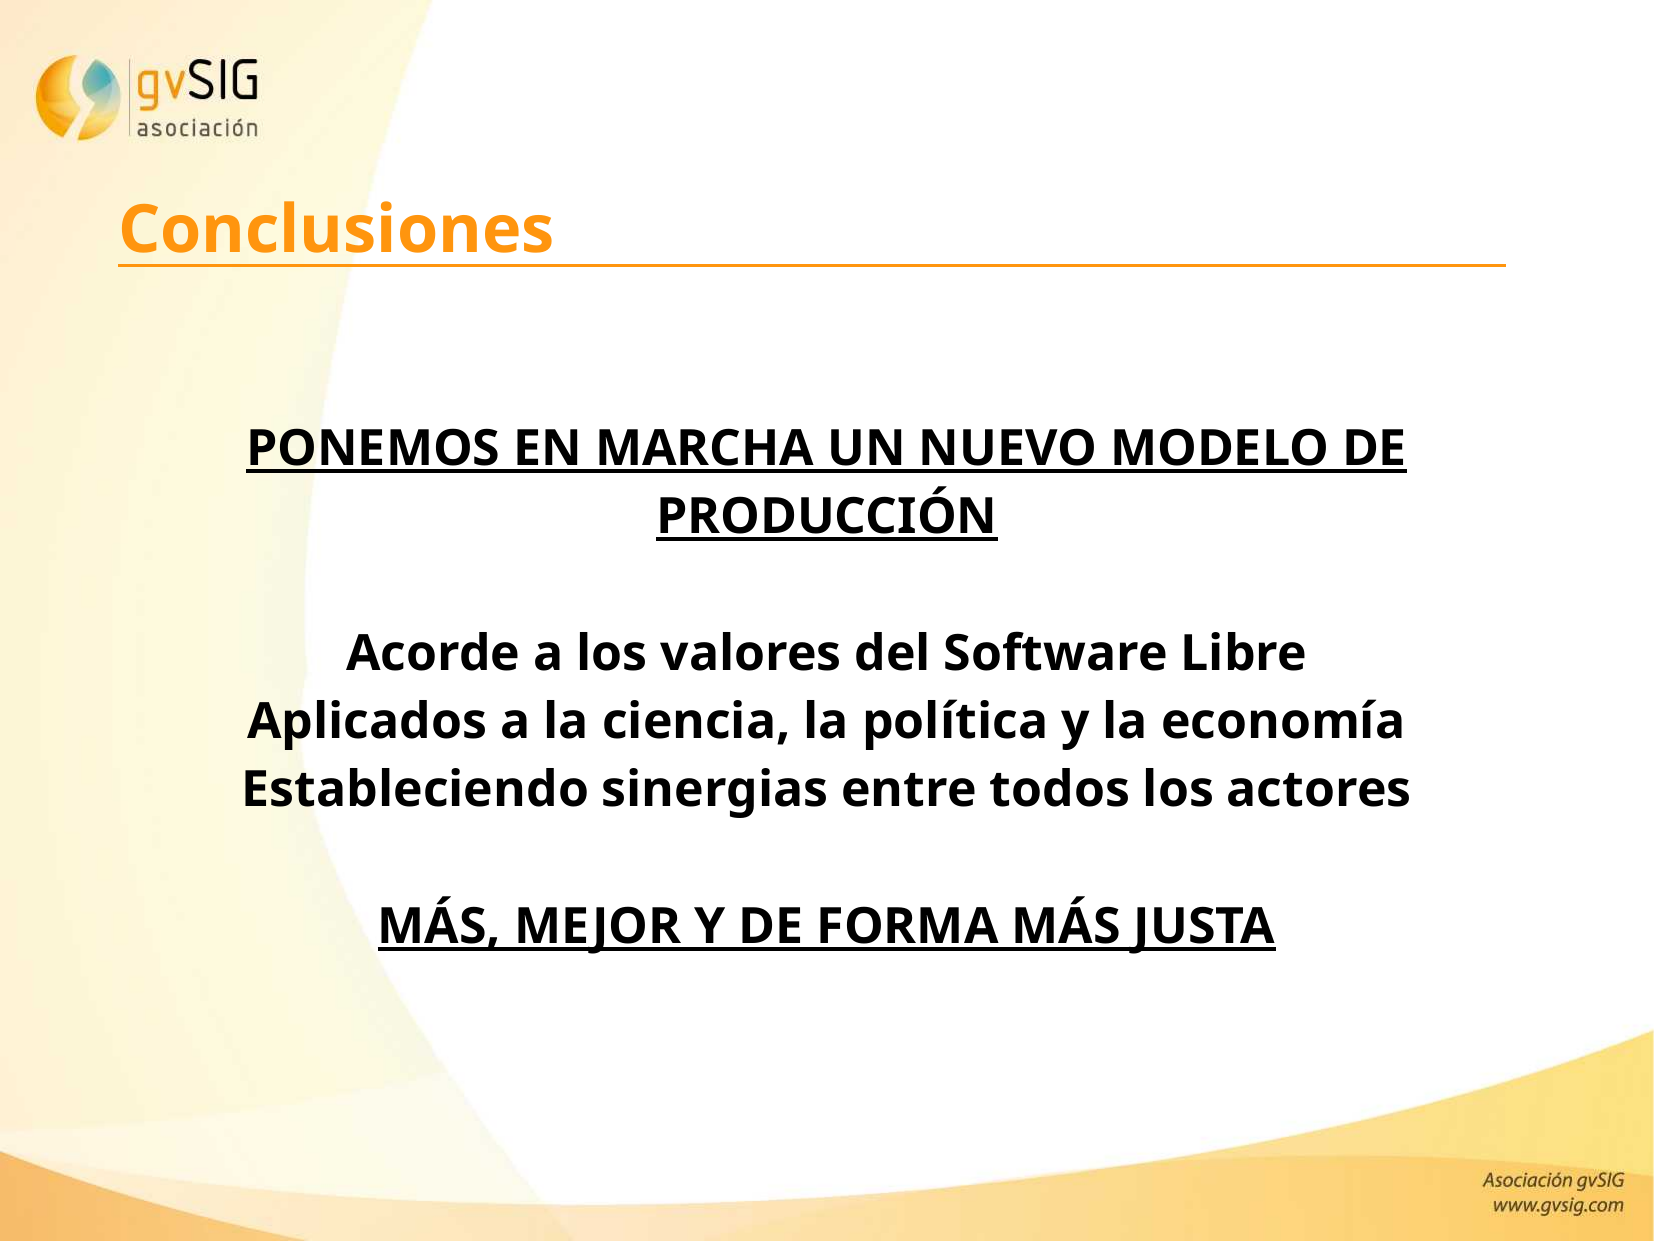

# Conclusiones
PONEMOS EN MARCHA UN NUEVO MODELO DE PRODUCCIÓN
Acorde a los valores del Software Libre
Aplicados a la ciencia, la política y la economía
Estableciendo sinergias entre todos los actores
MÁS, MEJOR Y DE FORMA MÁS JUSTA